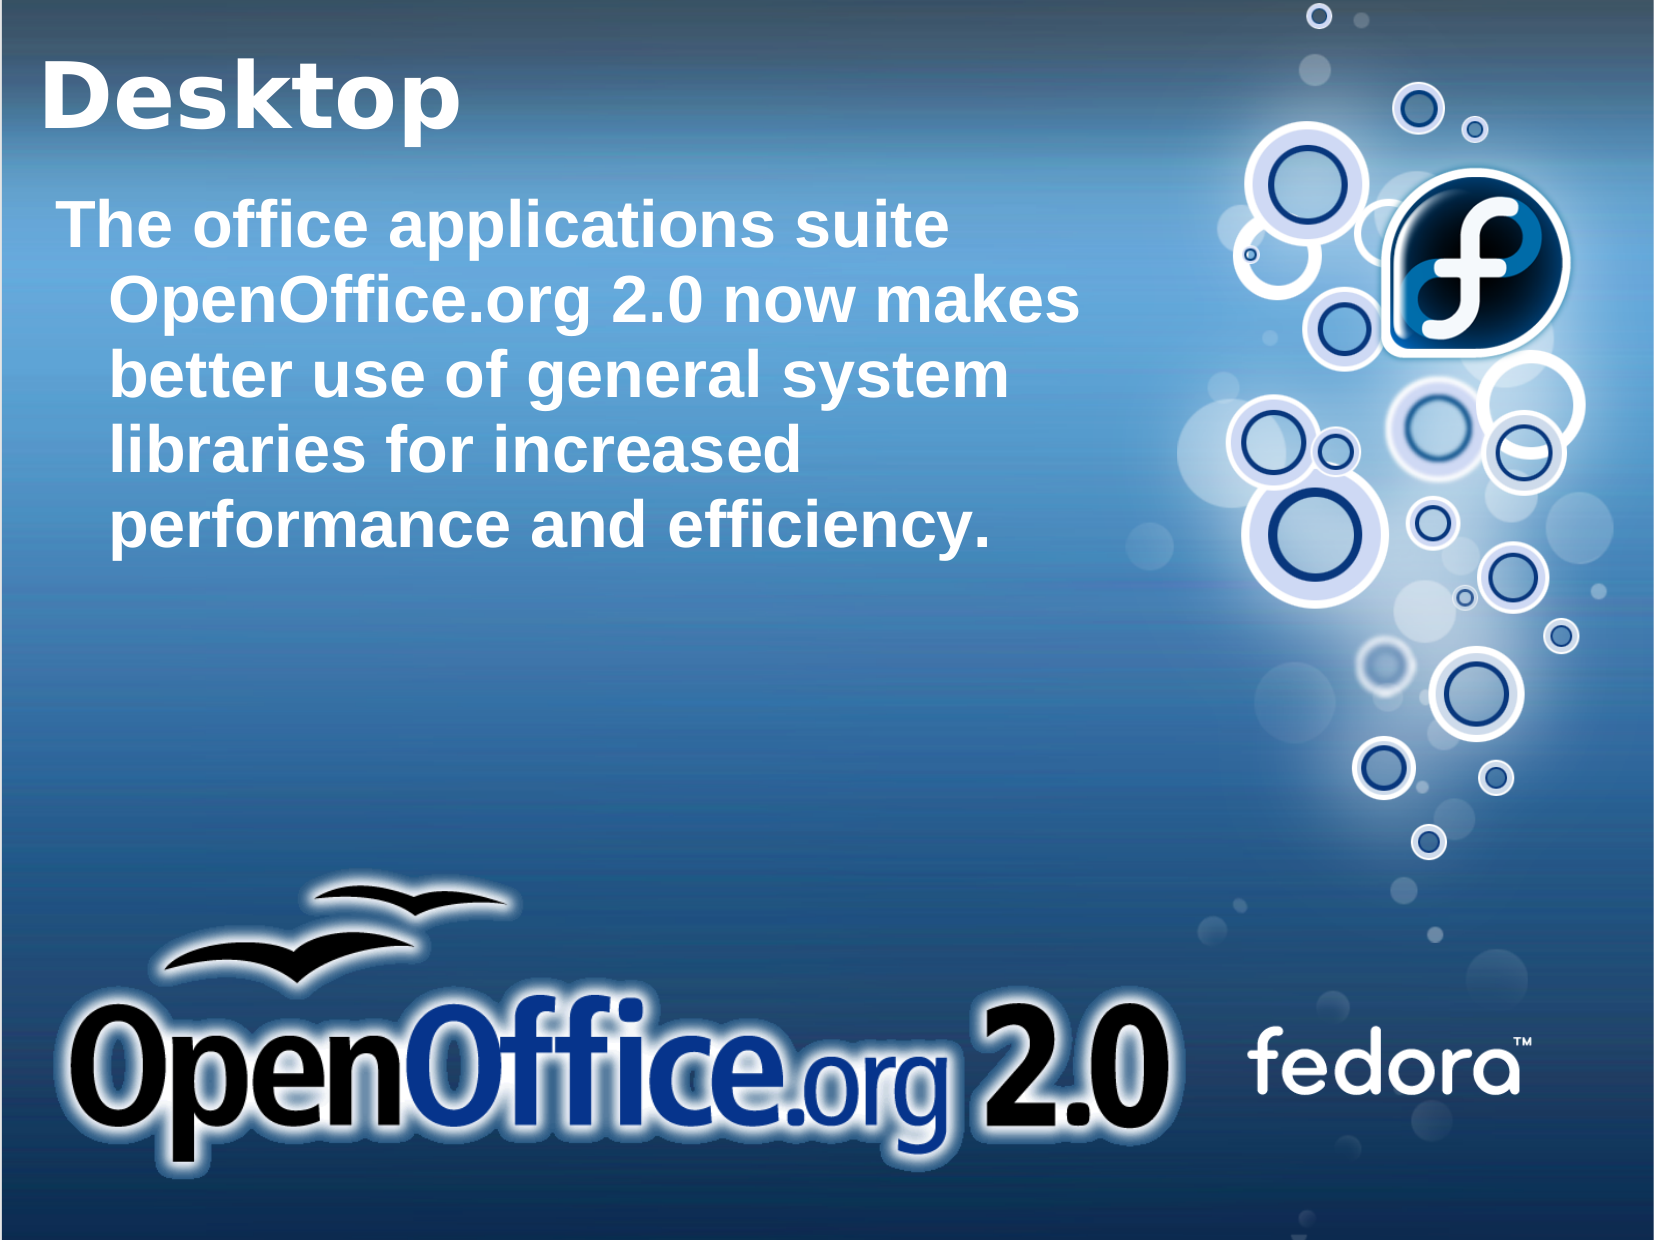

# Desktop
The office applications suite OpenOffice.org 2.0 now makes better use of general system libraries for increased performance and efficiency.